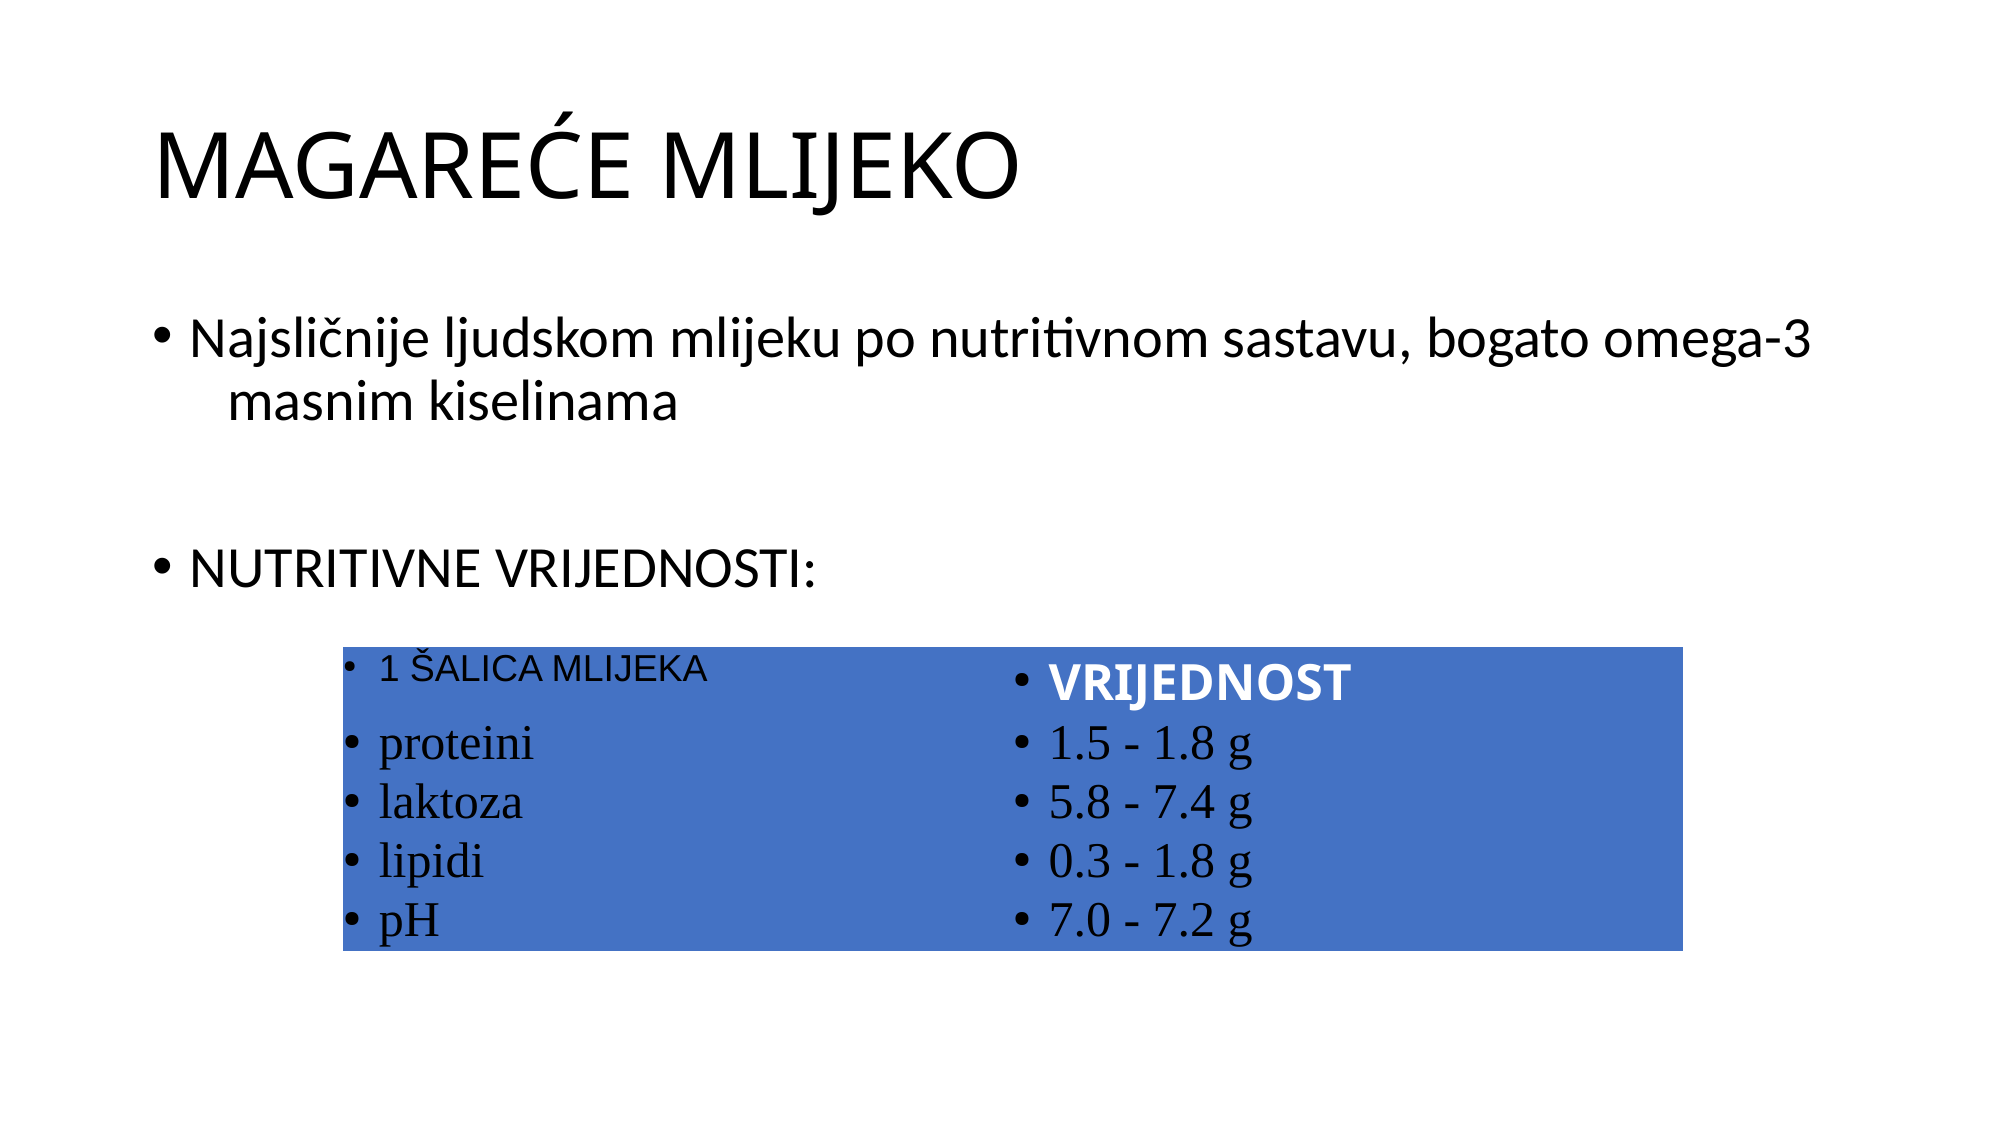

# MAGAREĆE MLIJEKO
Najsličnije ljudskom mlijeku po nutritivnom sastavu, bogato omega-3 masnim kiselinama
NUTRITIVNE VRIJEDNOSTI:
| 1 ŠALICA MLIJEKA | VRIJEDNOST |
| --- | --- |
| proteini | 1.5 - 1.8 g |
| laktoza | 5.8 - 7.4 g |
| lipidi | 0.3 - 1.8 g |
| pH | 7.0 - 7.2 g |